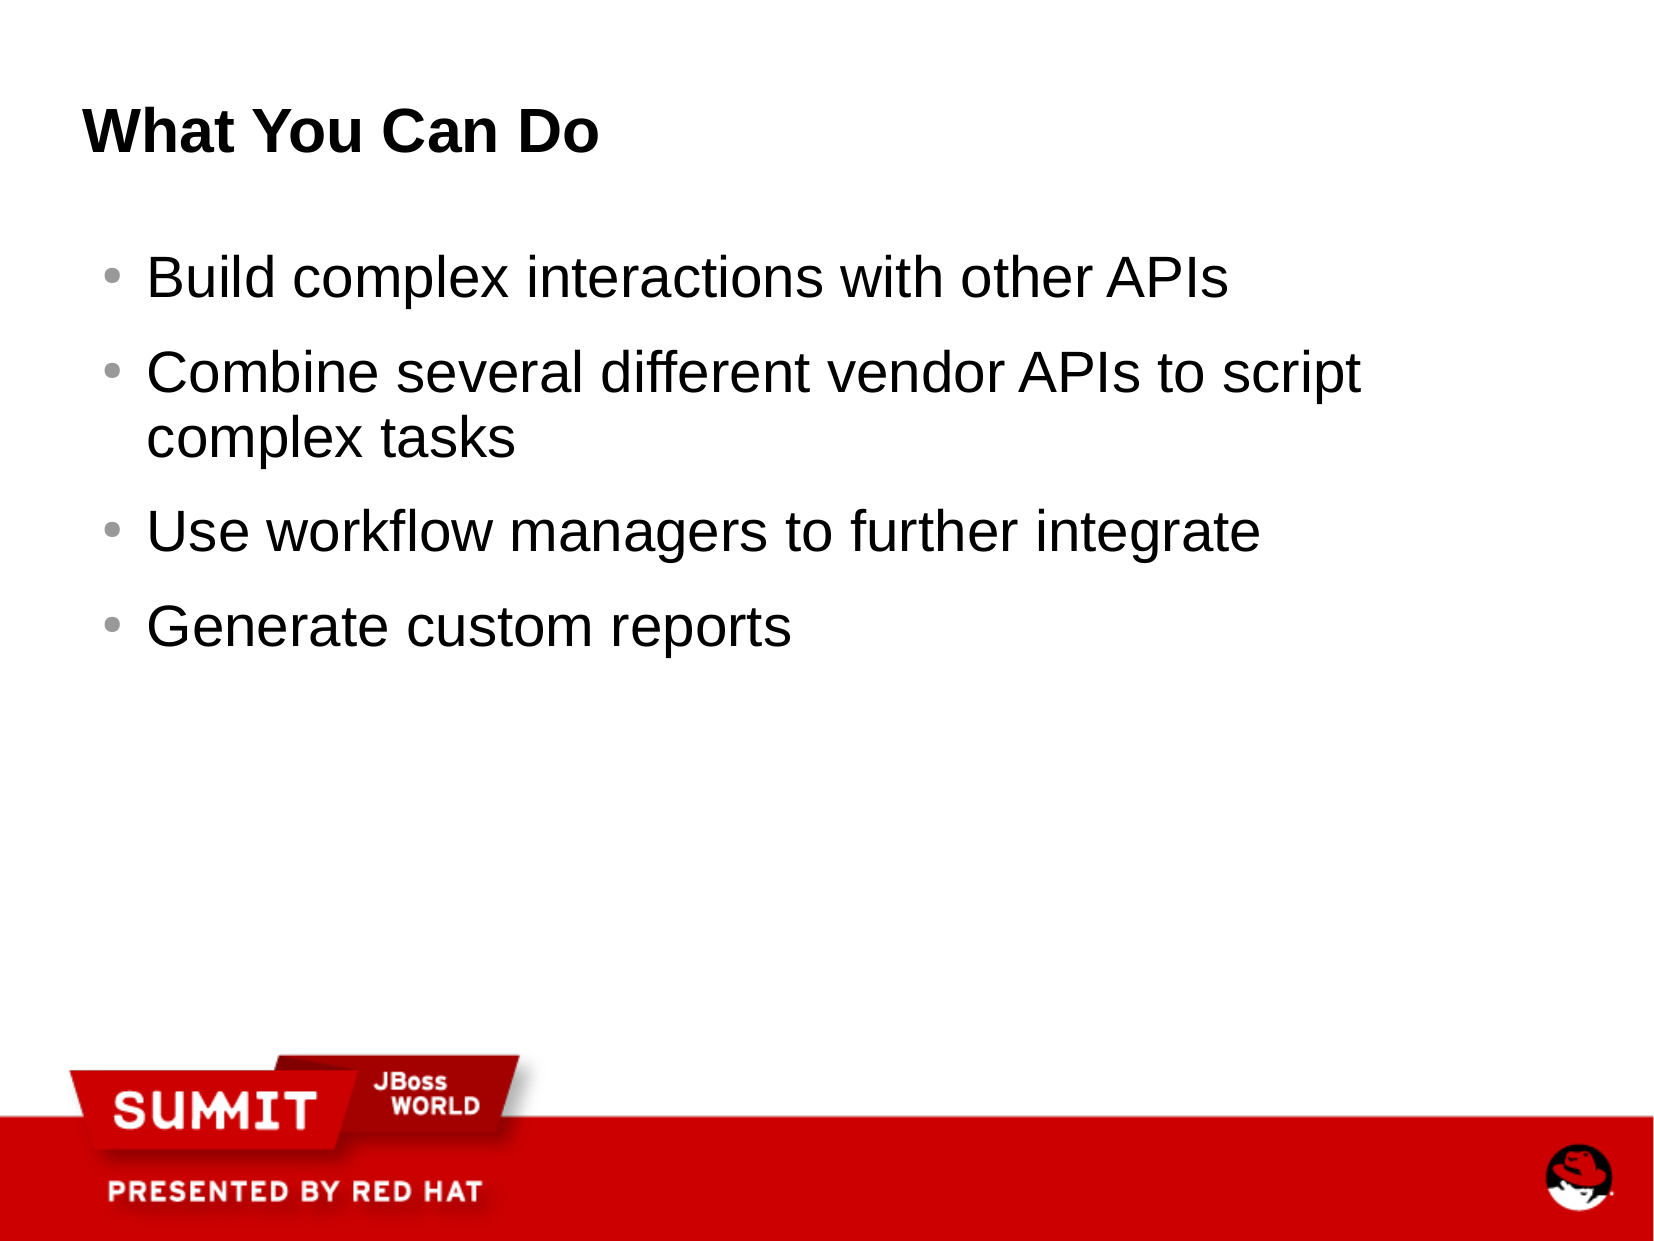

# What You Can Do
Build complex interactions with other APIs
Combine several different vendor APIs to script complex tasks
Use workflow managers to further integrate
Generate custom reports